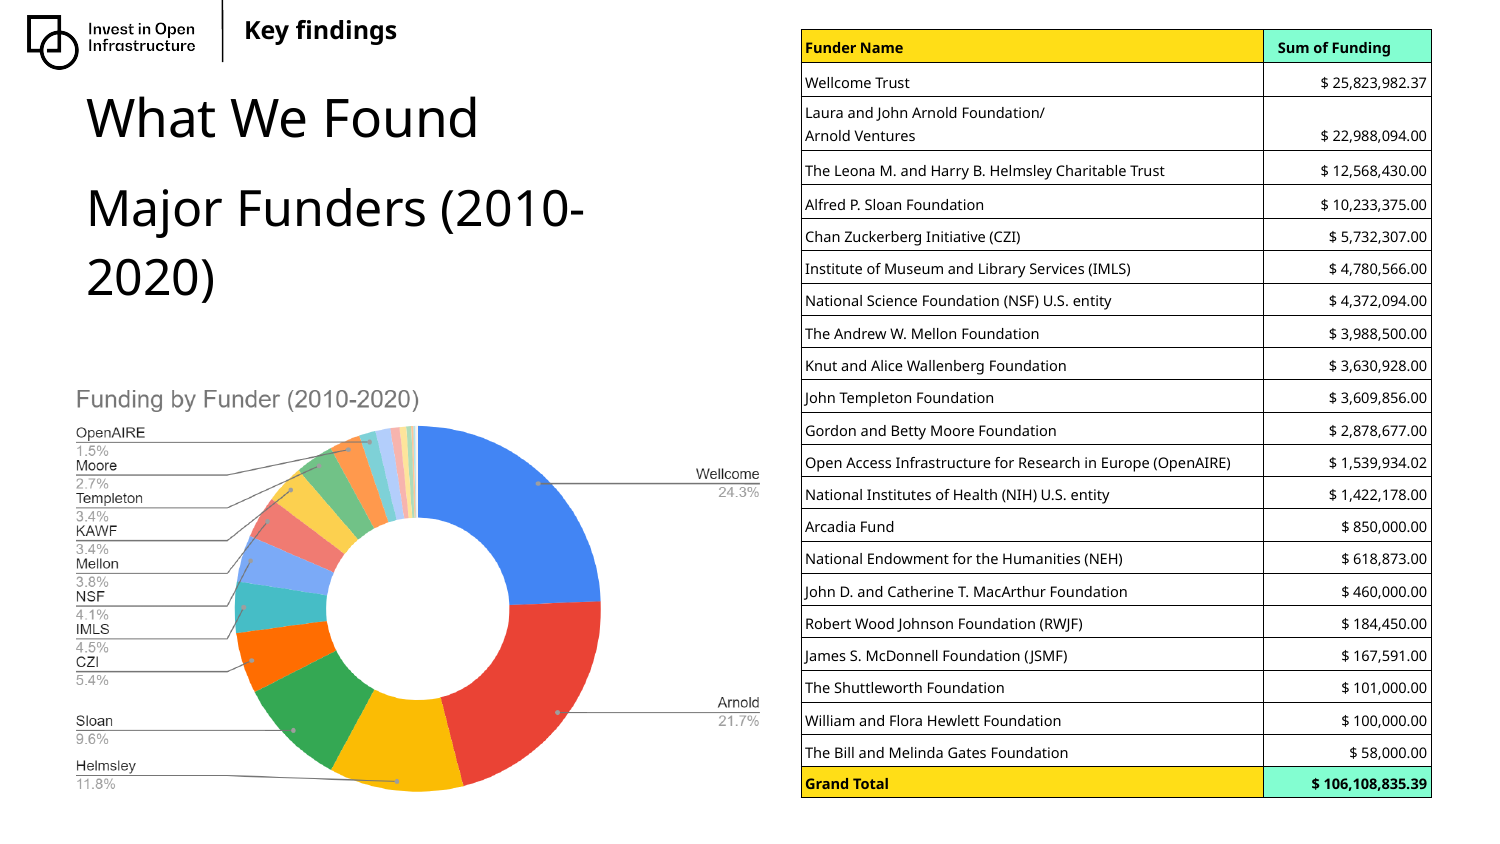

Key findings
| Funder Name | Sum of Funding |
| --- | --- |
| Wellcome Trust | $ 25,823,982.37 |
| Laura and John Arnold Foundation/ Arnold Ventures | $ 22,988,094.00 |
| The Leona M. and Harry B. Helmsley Charitable Trust | $ 12,568,430.00 |
| Alfred P. Sloan Foundation | $ 10,233,375.00 |
| Chan Zuckerberg Initiative (CZI) | $ 5,732,307.00 |
| Institute of Museum and Library Services (IMLS) | $ 4,780,566.00 |
| National Science Foundation (NSF) U.S. entity | $ 4,372,094.00 |
| The Andrew W. Mellon Foundation | $ 3,988,500.00 |
| Knut and Alice Wallenberg Foundation | $ 3,630,928.00 |
| John Templeton Foundation | $ 3,609,856.00 |
| Gordon and Betty Moore Foundation | $ 2,878,677.00 |
| Open Access Infrastructure for Research in Europe (OpenAIRE) | $ 1,539,934.02 |
| National Institutes of Health (NIH) U.S. entity | $ 1,422,178.00 |
| Arcadia Fund | $ 850,000.00 |
| National Endowment for the Humanities (NEH) | $ 618,873.00 |
| John D. and Catherine T. MacArthur Foundation | $ 460,000.00 |
| Robert Wood Johnson Foundation (RWJF) | $ 184,450.00 |
| James S. McDonnell Foundation (JSMF) | $ 167,591.00 |
| The Shuttleworth Foundation | $ 101,000.00 |
| William and Flora Hewlett Foundation | $ 100,000.00 |
| The Bill and Melinda Gates Foundation | $ 58,000.00 |
| Grand Total | $ 106,108,835.39 |
# What We Found
Major Funders (2010-2020)